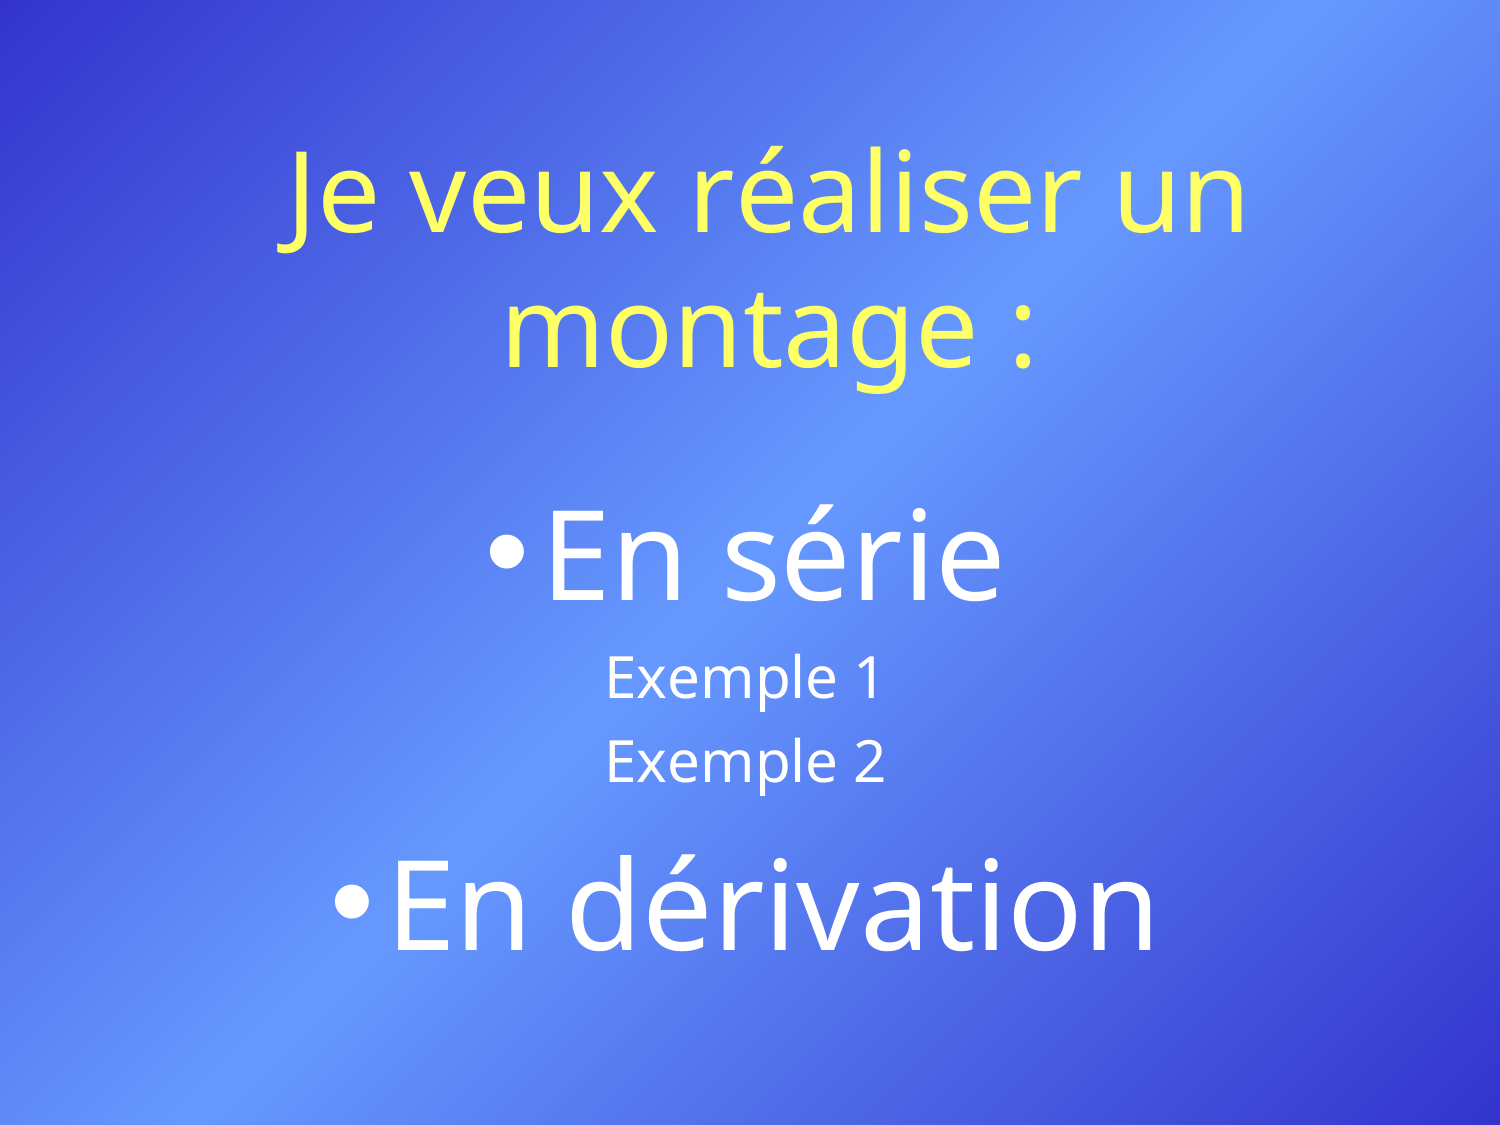

# Je veux réaliser un montage :
En série
Exemple 1
Exemple 2
En dérivation